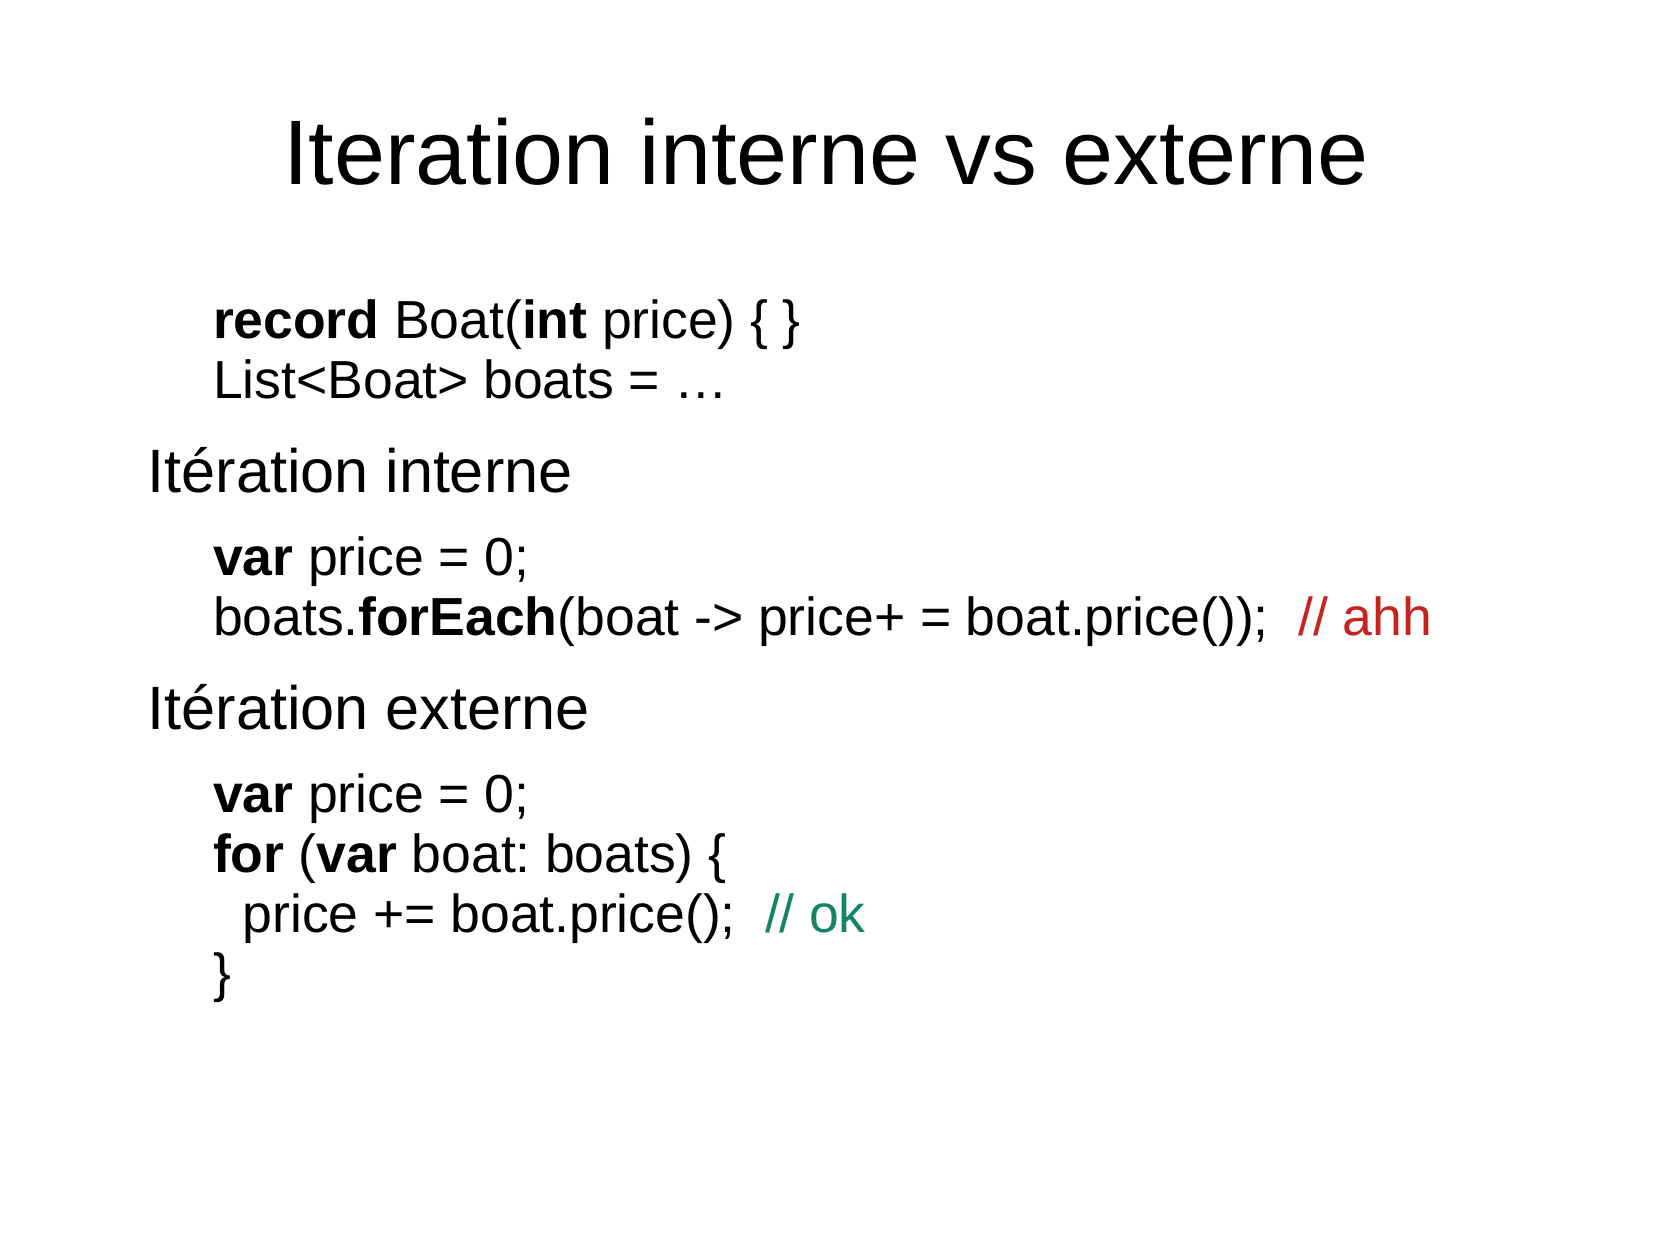

# Iteration interne vs externe
record Boat(int price) { }
List<Boat> boats = …
Itération interne
var price = 0;
boats.forEach(boat -> price+ = boat.price()); // ahh
Itération externe
var price = 0;
for (var boat: boats) {
 price += boat.price(); // ok
}